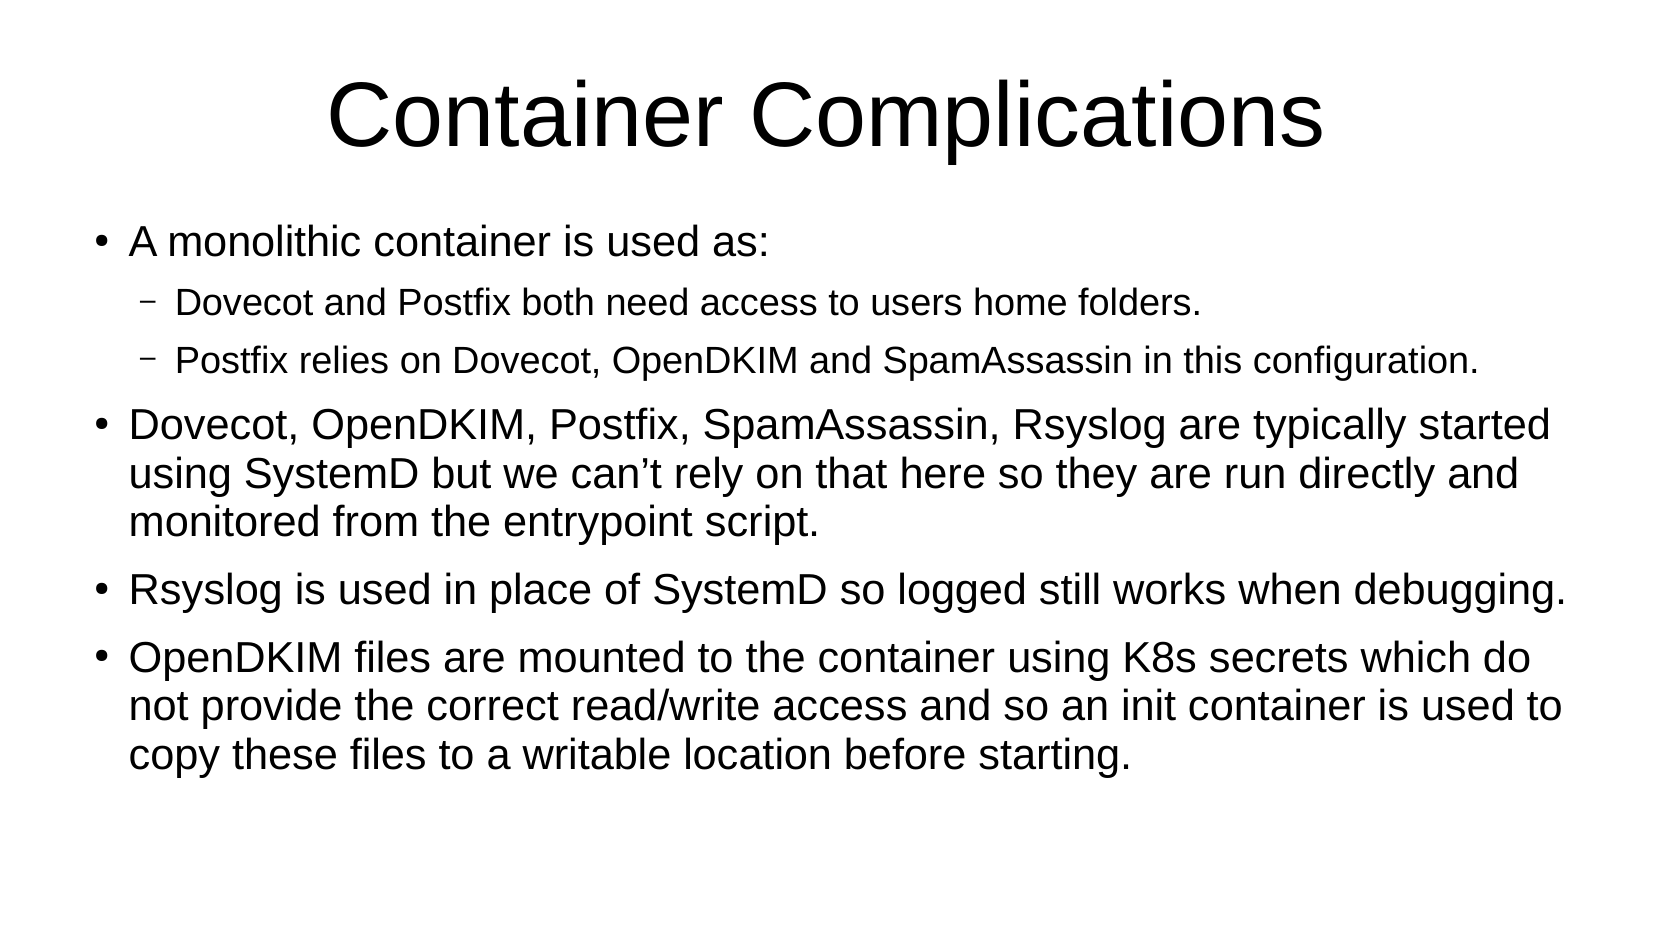

# Container Complications
A monolithic container is used as:
Dovecot and Postfix both need access to users home folders.
Postfix relies on Dovecot, OpenDKIM and SpamAssassin in this configuration.
Dovecot, OpenDKIM, Postfix, SpamAssassin, Rsyslog are typically started using SystemD but we can’t rely on that here so they are run directly and monitored from the entrypoint script.
Rsyslog is used in place of SystemD so logged still works when debugging.
OpenDKIM files are mounted to the container using K8s secrets which do not provide the correct read/write access and so an init container is used to copy these files to a writable location before starting.